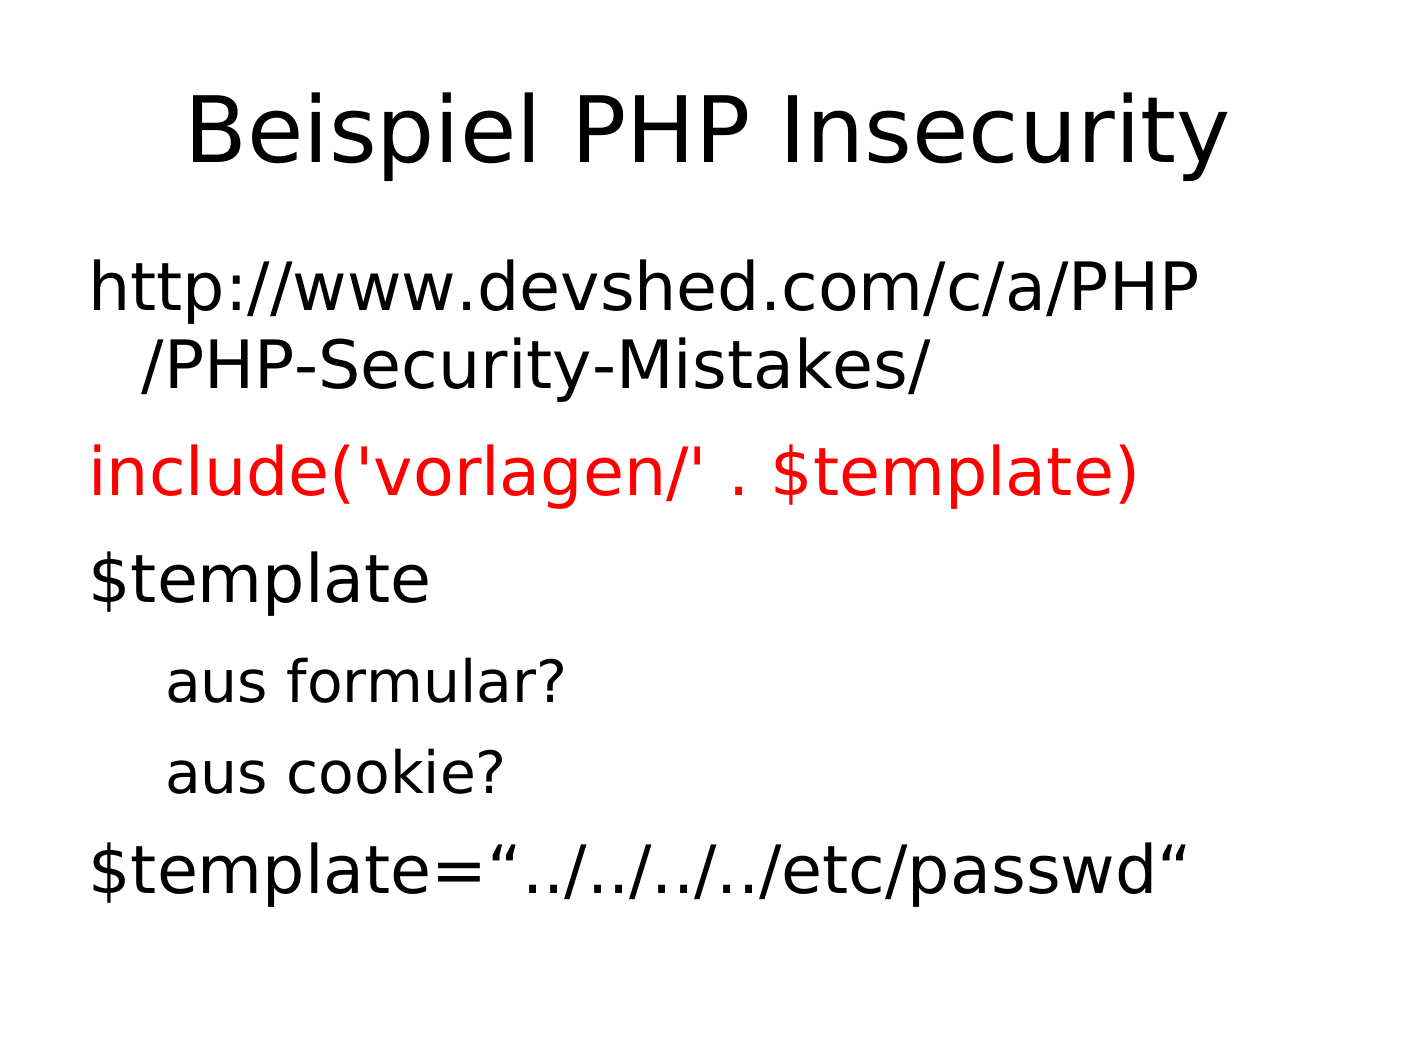

# Beispiel PHP Insecurity
http://www.devshed.com/c/a/PHP
/PHP-Security-Mistakes/
include('vorlagen/' . $template)
$template
aus formular?
aus cookie?
$template=“../../../../etc/passwd“